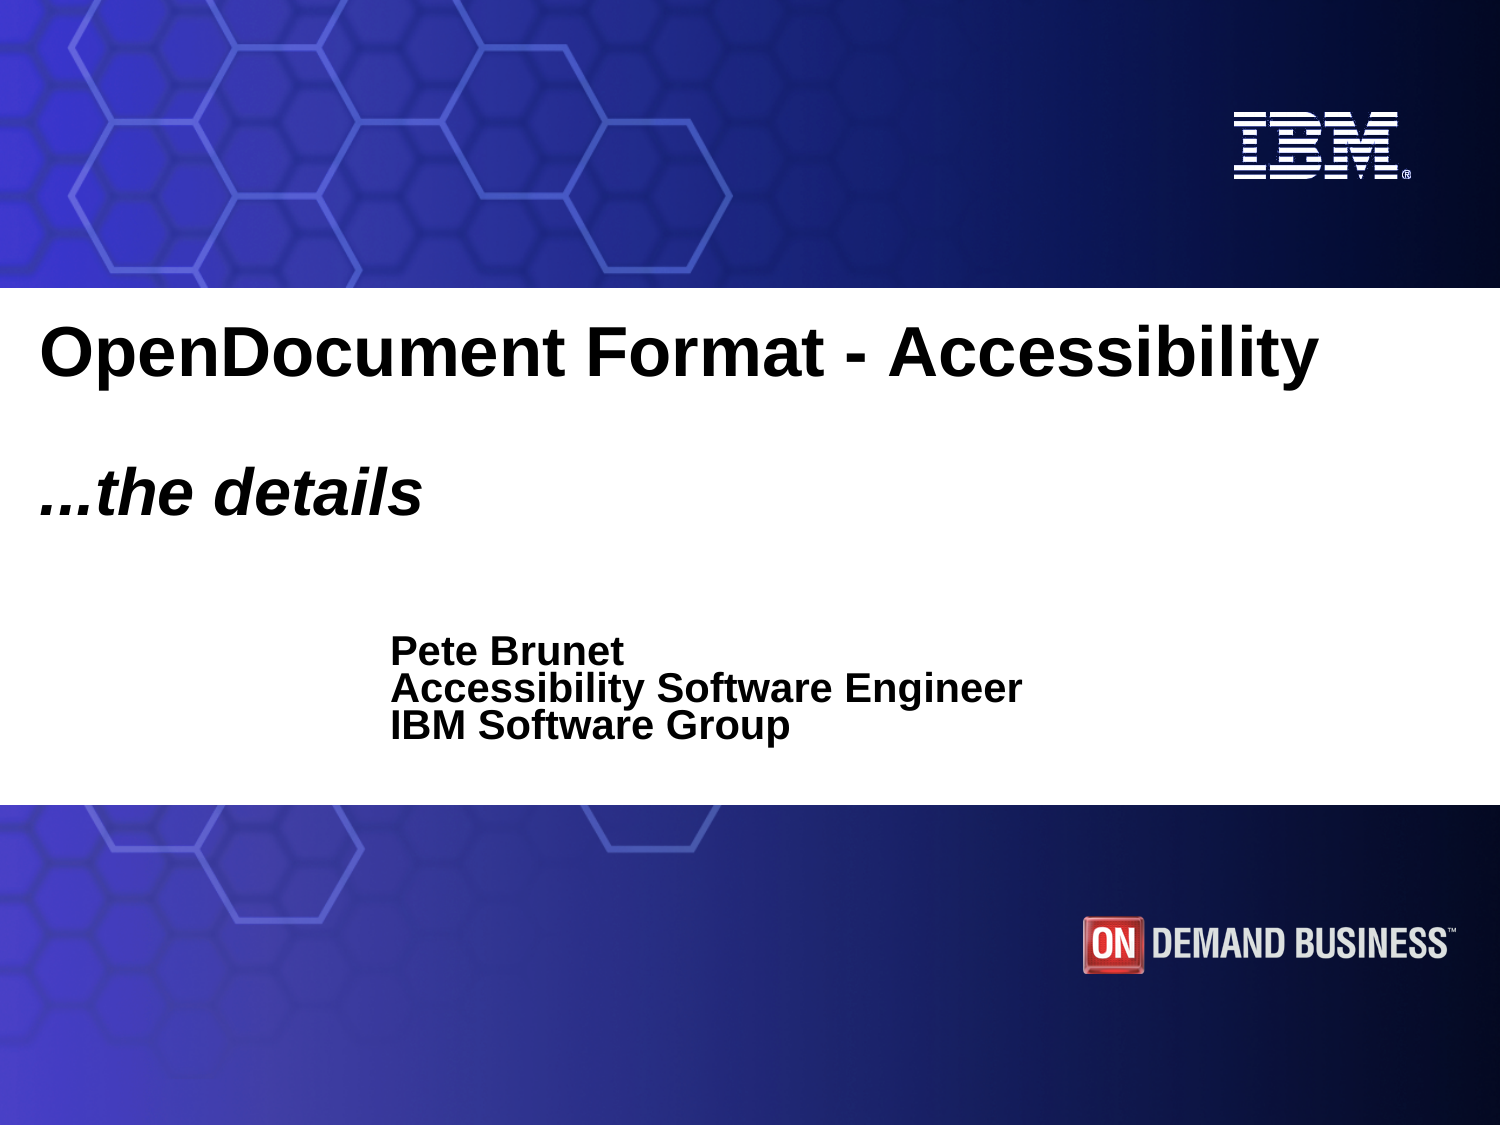

# OpenDocument Format - Accessibility ...the details
Pete Brunet
Accessibility Software Engineer
IBM Software Group